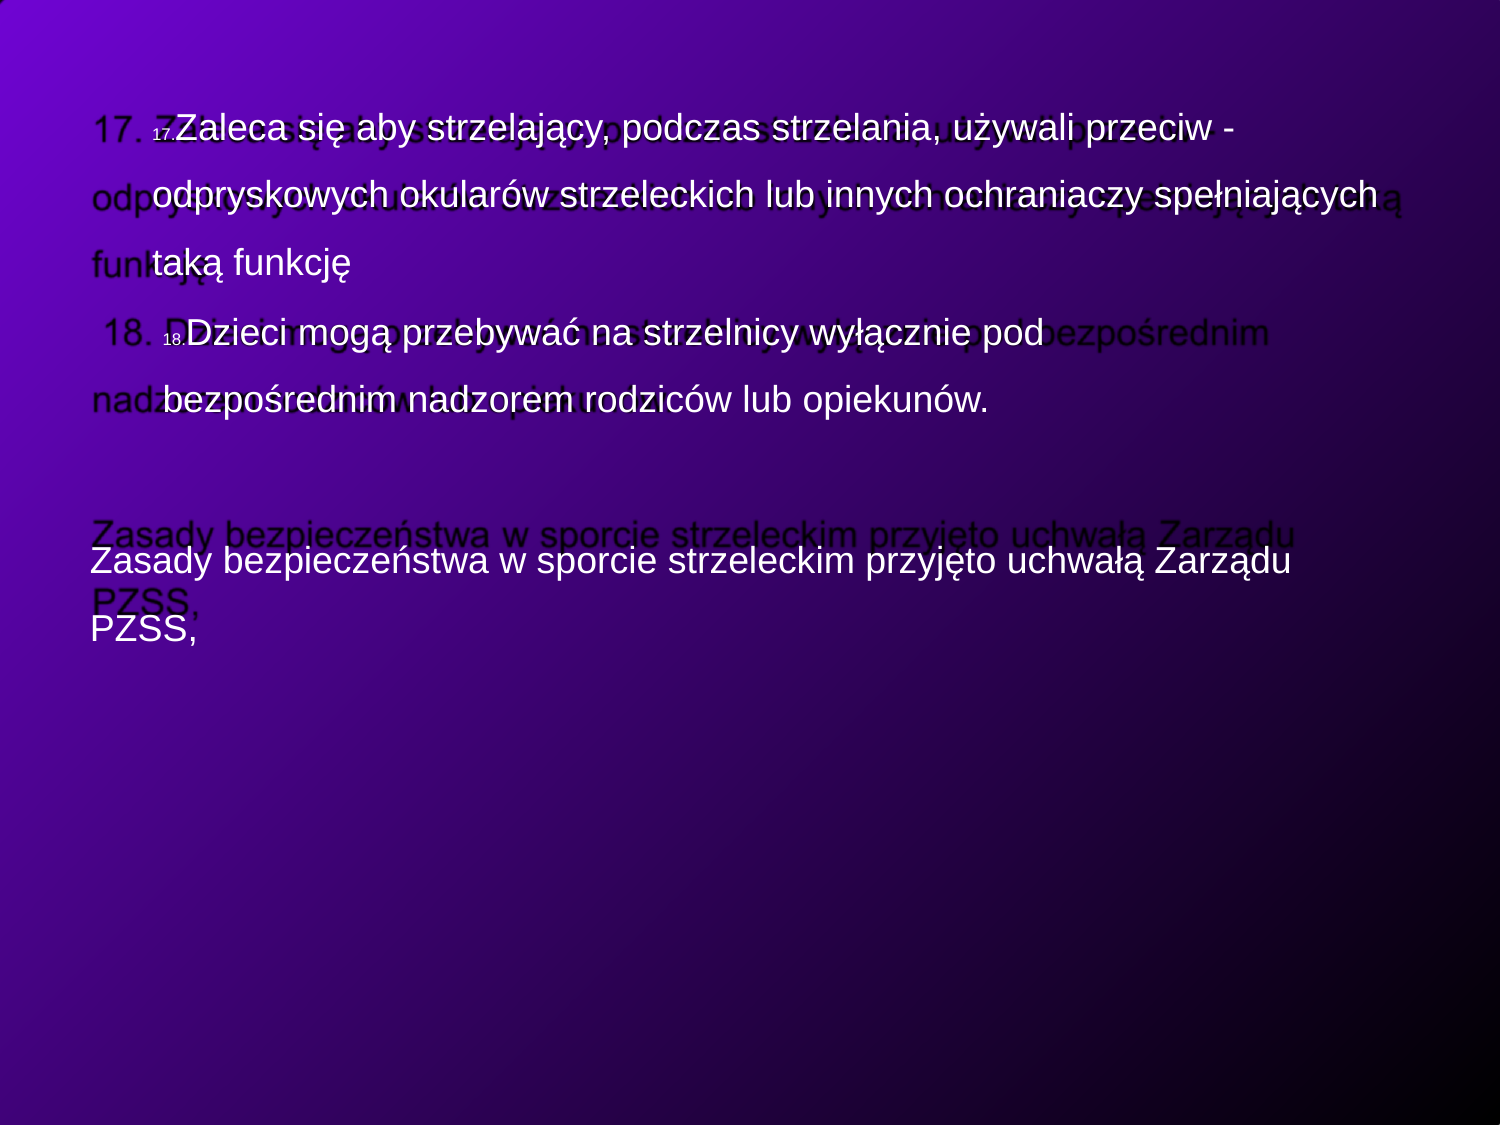

Zaleca się aby strzelający, podczas strzelania, używali przeciw - odpryskowych okularów strzeleckich lub innych ochraniaczy spełniających taką funkcję
Dzieci mogą przebywać na strzelnicy wyłącznie pod bezpośrednim nadzorem rodziców lub opiekunów.
Zasady bezpieczeństwa w sporcie strzeleckim przyjęto uchwałą Zarządu PZSS,